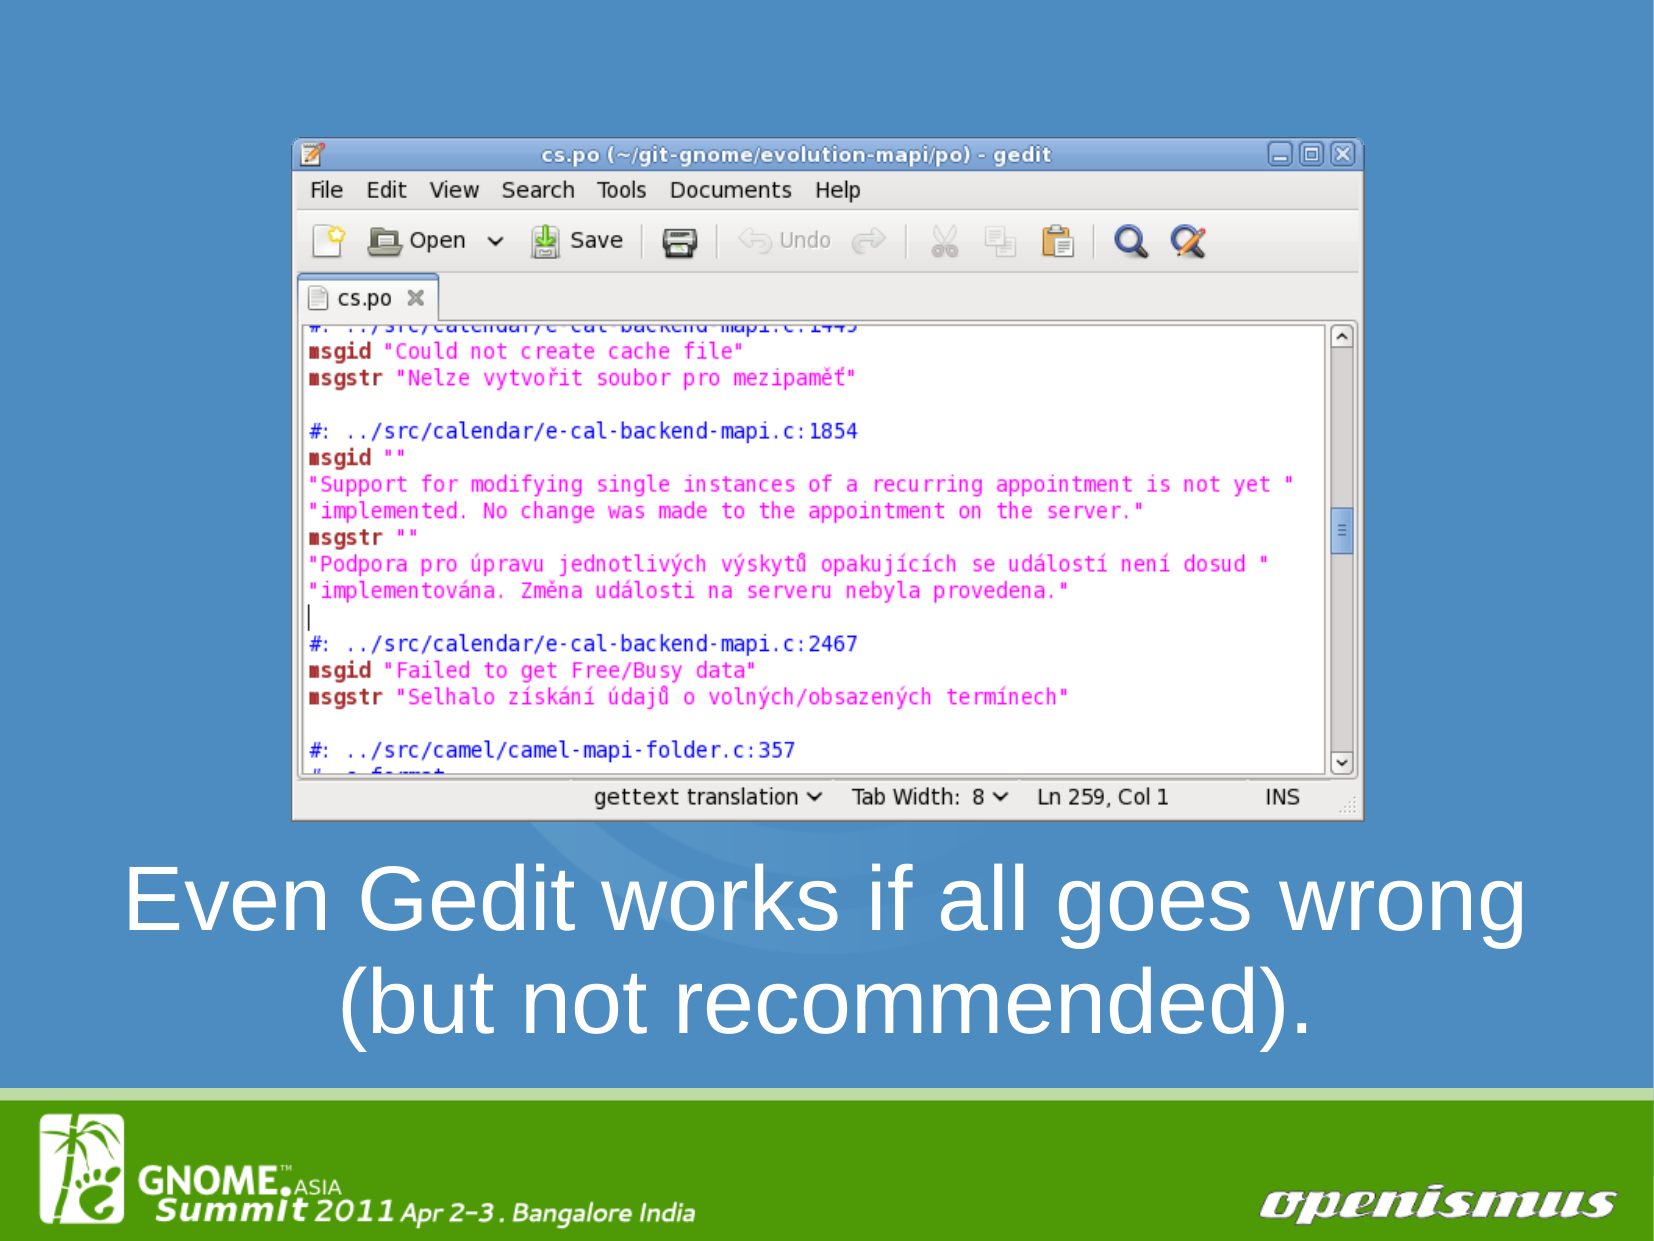

# Even Gedit works if all goes wrong (but not recommended).